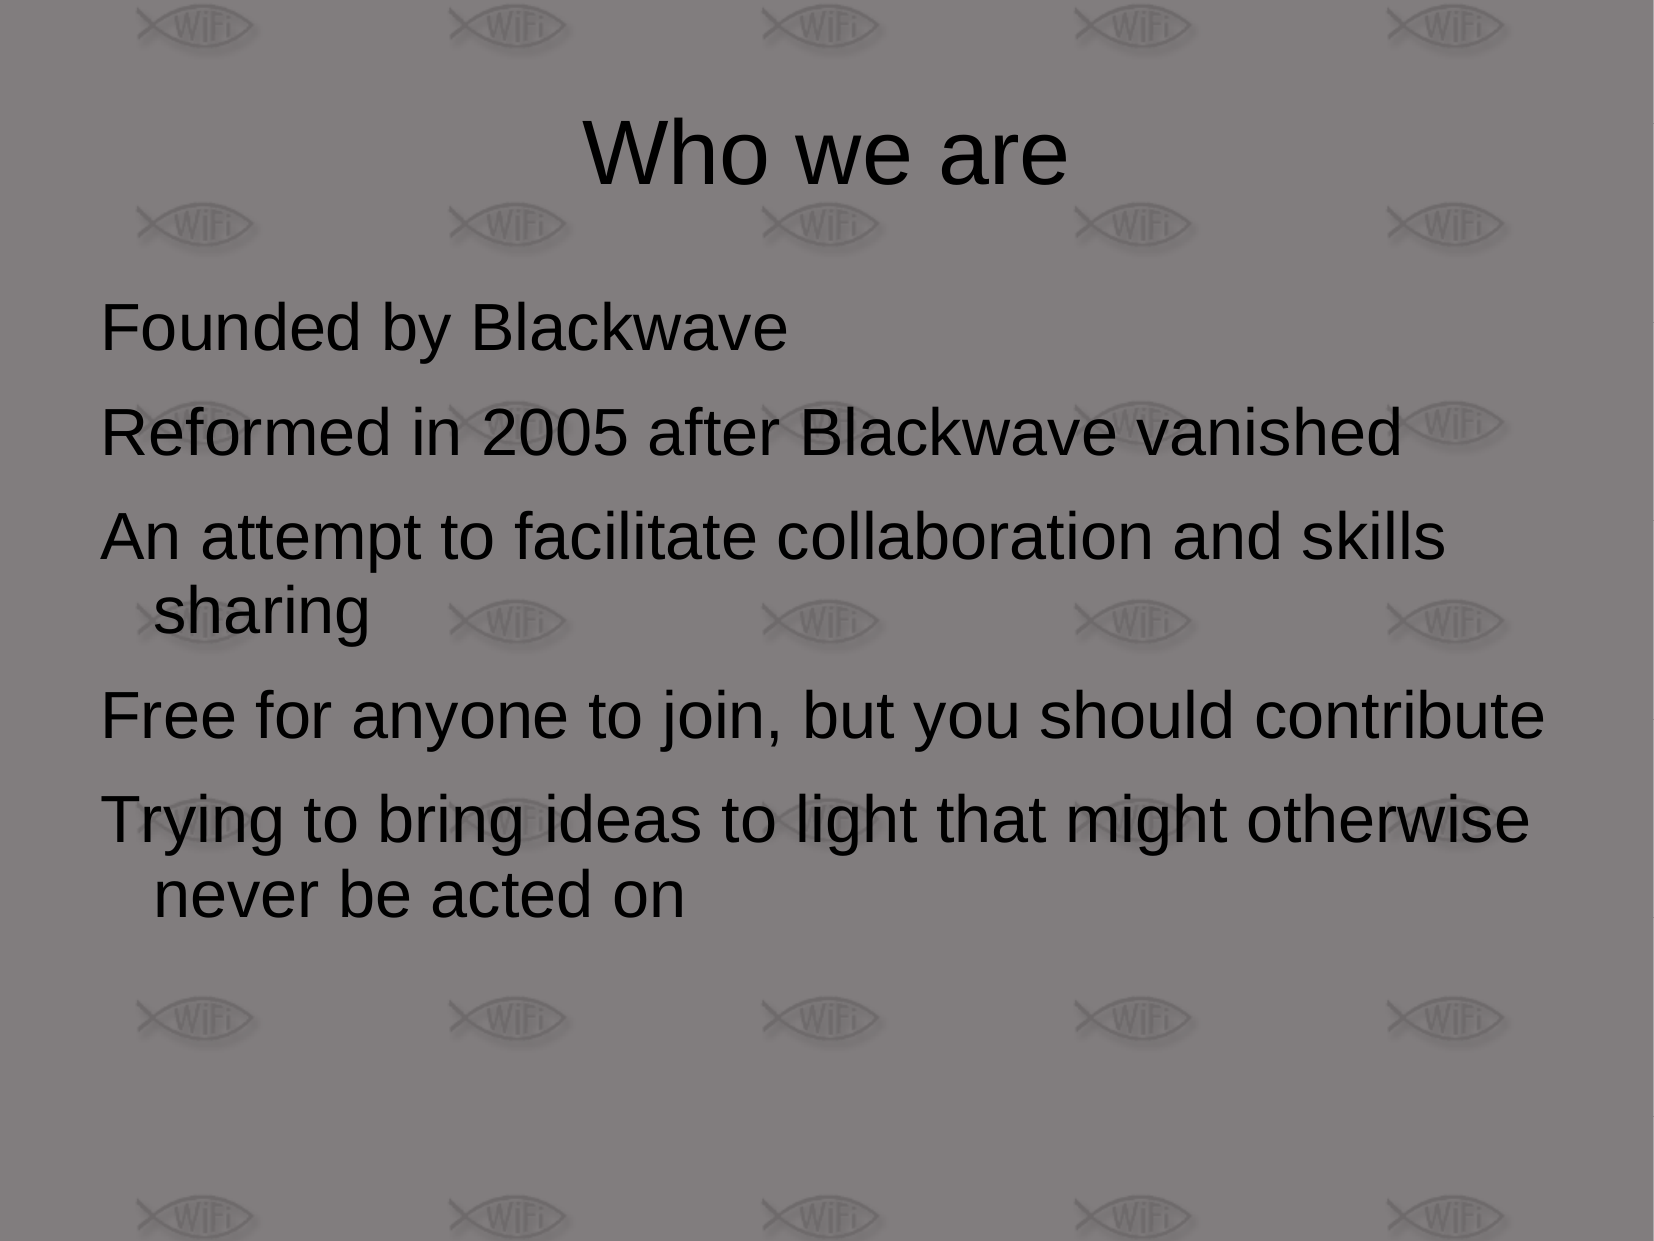

# Who we are
Founded by Blackwave
Reformed in 2005 after Blackwave vanished
An attempt to facilitate collaboration and skills sharing
Free for anyone to join, but you should contribute
Trying to bring ideas to light that might otherwise never be acted on